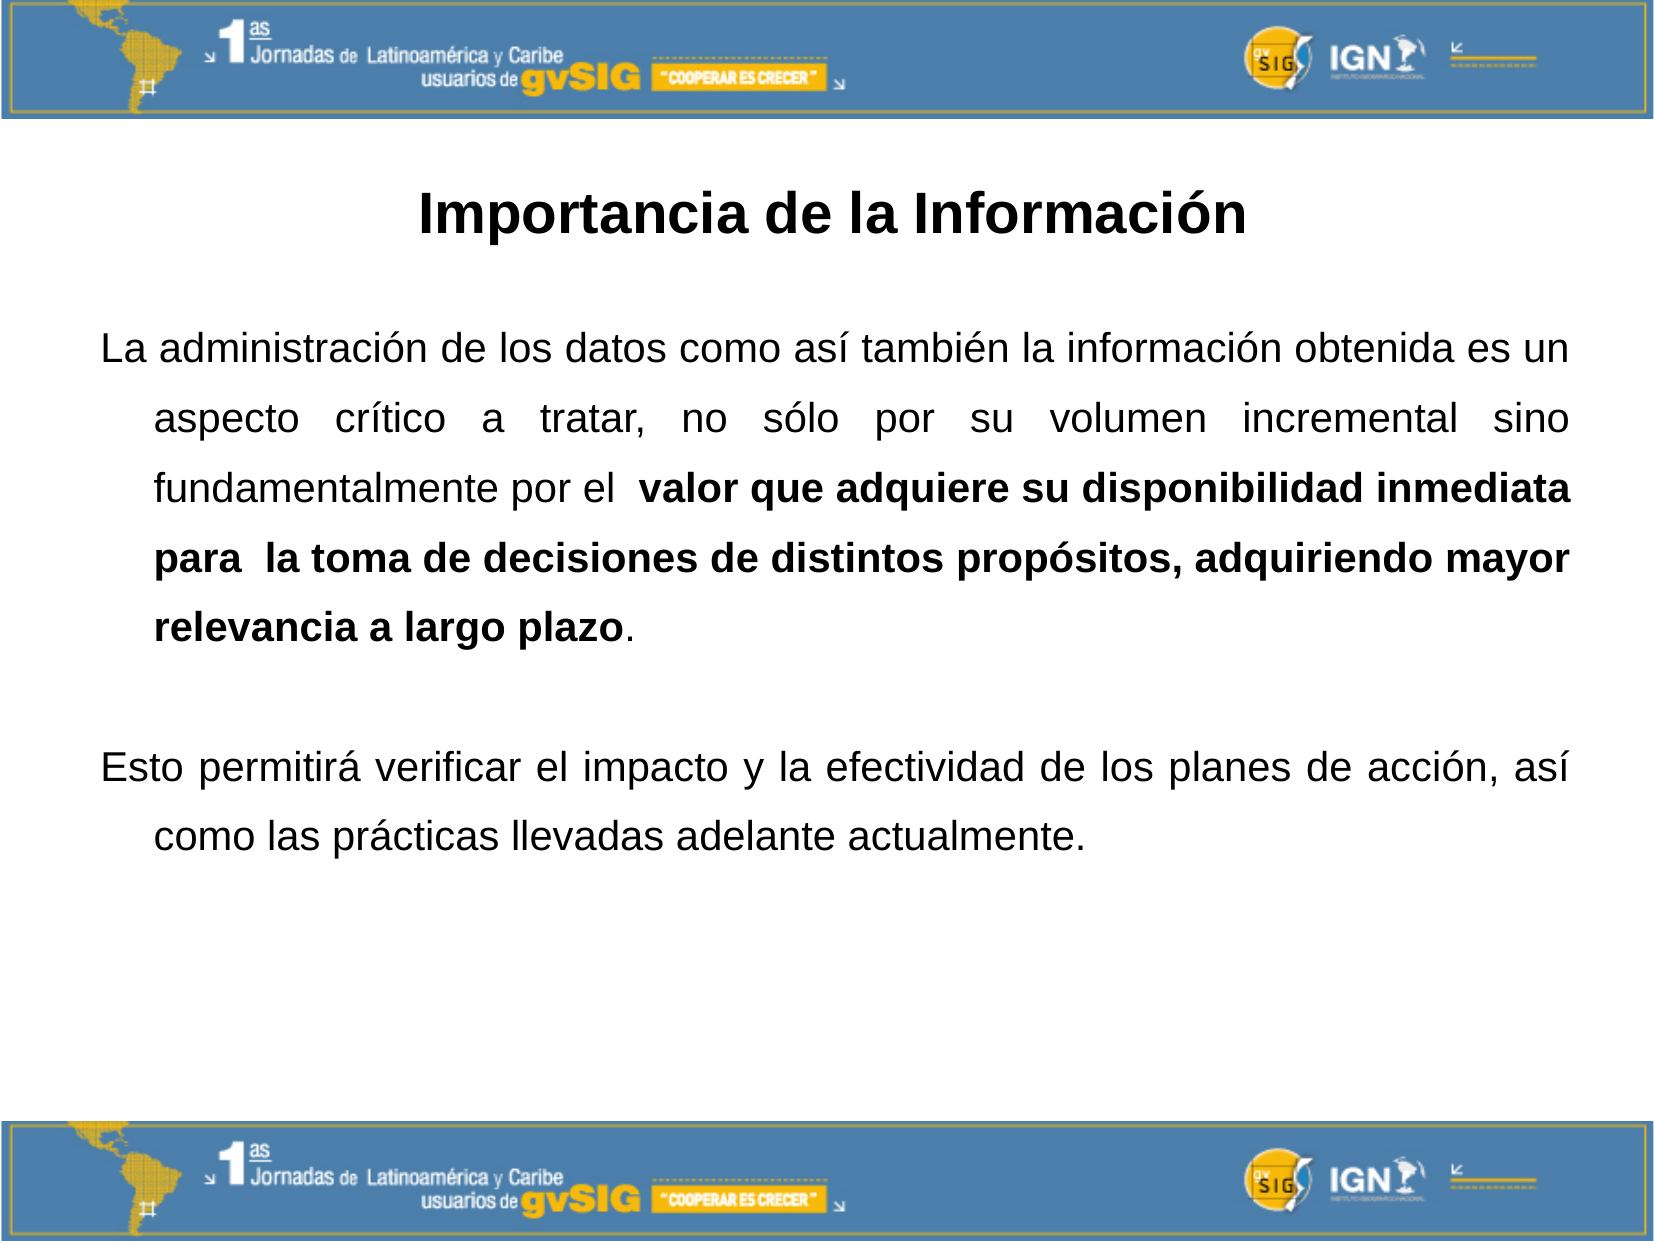

Importancia de la Información
# La administración de los datos como así también la información obtenida es un aspecto crítico a tratar, no sólo por su volumen incremental sino fundamentalmente por el valor que adquiere su disponibilidad inmediata para la toma de decisiones de distintos propósitos, adquiriendo mayor relevancia a largo plazo.
Esto permitirá verificar el impacto y la efectividad de los planes de acción, así como las prácticas llevadas adelante actualmente.